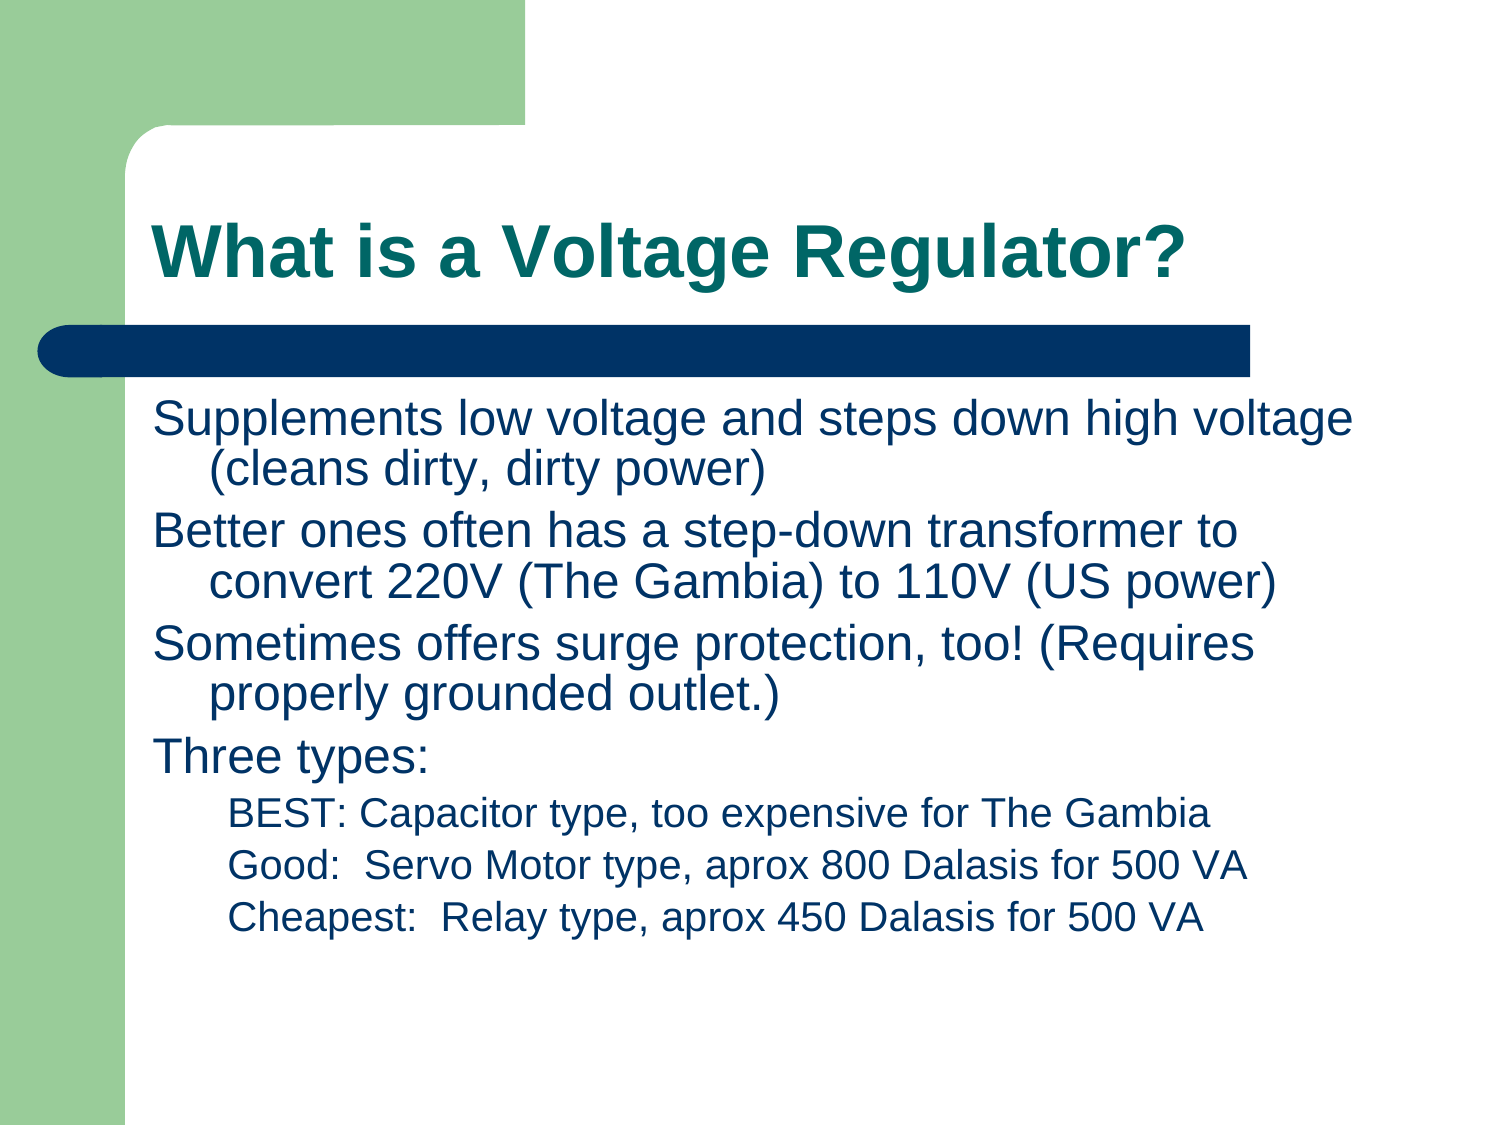

# What is a Voltage Regulator?
Supplements low voltage and steps down high voltage (cleans dirty, dirty power)
Better ones often has a step-down transformer to convert 220V (The Gambia) to 110V (US power)
Sometimes offers surge protection, too! (Requires properly grounded outlet.)
Three types:
BEST: Capacitor type, too expensive for The Gambia
Good: Servo Motor type, aprox 800 Dalasis for 500 VA
Cheapest: Relay type, aprox 450 Dalasis for 500 VA